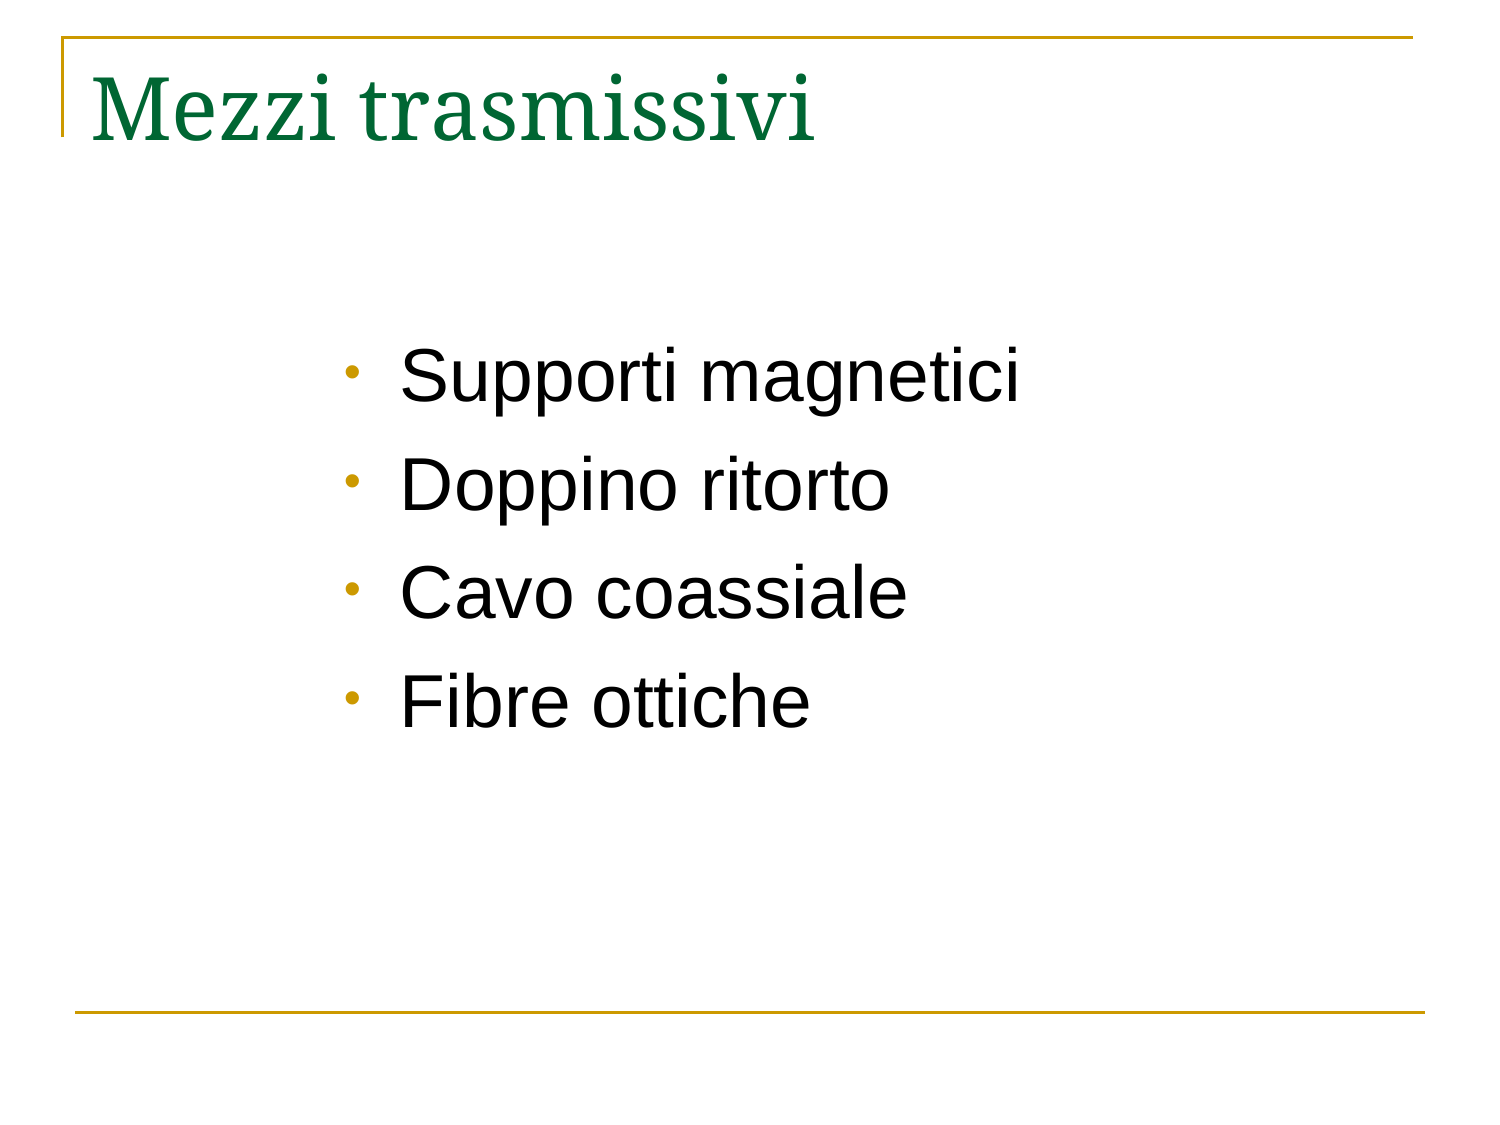

# Mezzi trasmissivi
Supporti magnetici
Doppino ritorto
Cavo coassiale
Fibre ottiche